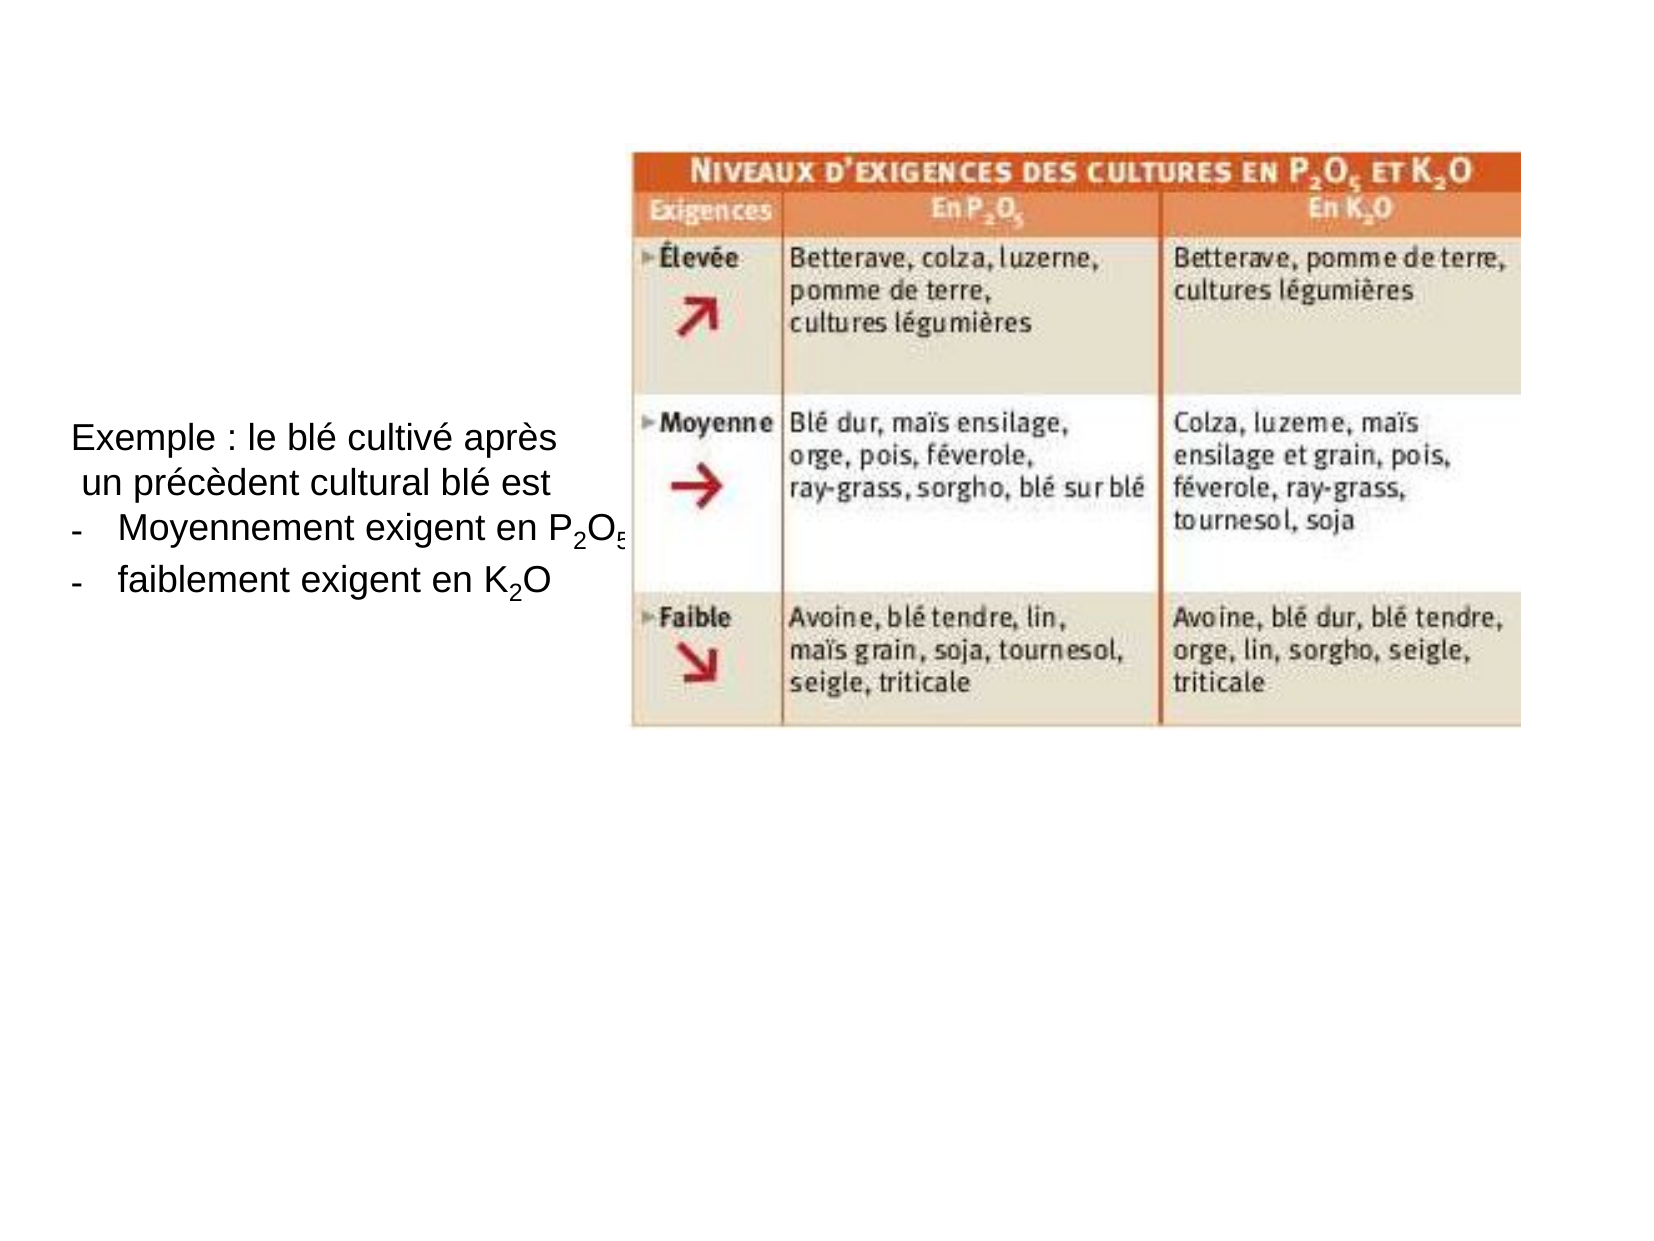

# Exemple : le blé cultivé après
 un précèdent cultural blé est
Moyennement exigent en P2O5
faiblement exigent en K2O